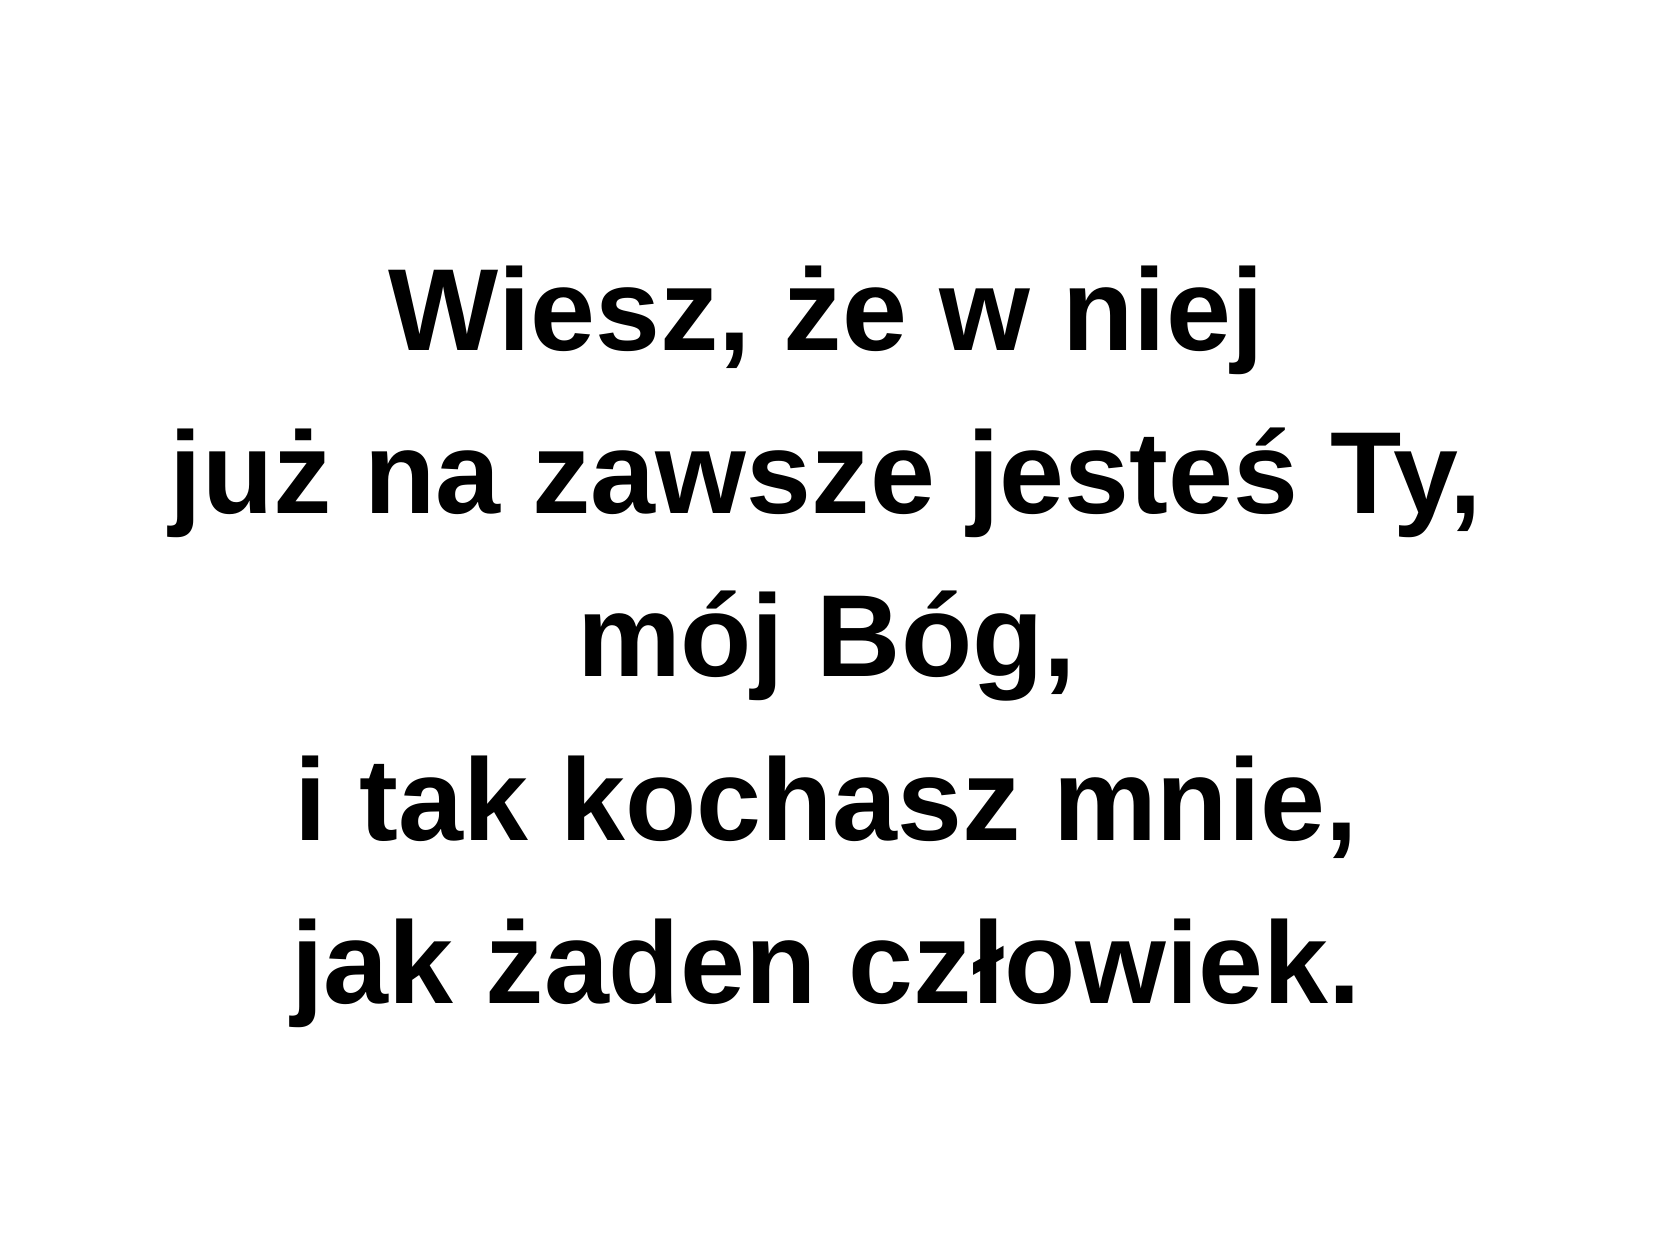

# Wiesz, że w niej
już na zawsze jesteś Ty,
mój Bóg,
i tak kochasz mnie,
jak żaden człowiek.